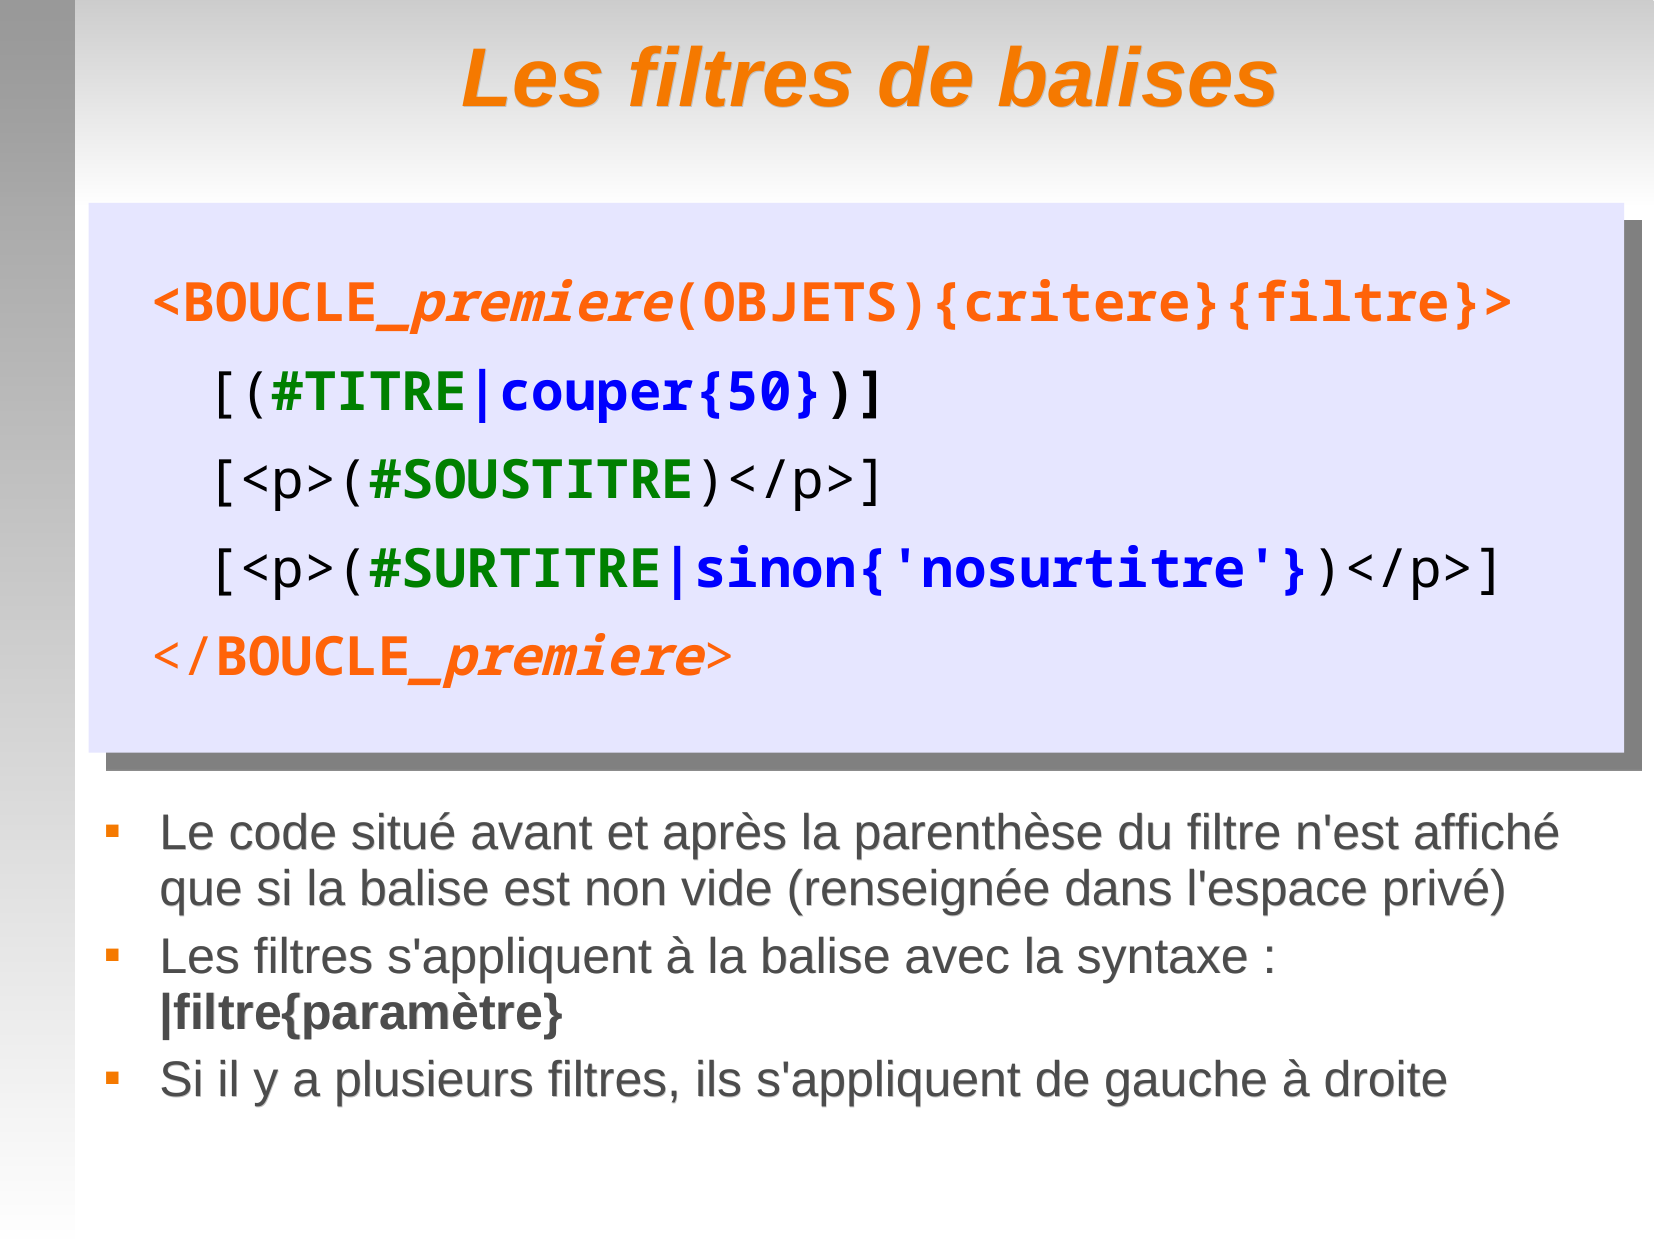

Les filtres de balises
<BOUCLE_premiere(OBJETS){critere}{filtre}>
	[(#TITRE|couper{50})]
	[<p>(#SOUSTITRE)</p>]
	[<p>(#SURTITRE|sinon{'nosurtitre'})</p>]
</BOUCLE_premiere>
# Le code situé avant et après la parenthèse du filtre n'est affiché que si la balise est non vide (renseignée dans l'espace privé)
Les filtres s'appliquent à la balise avec la syntaxe :
|filtre{paramètre}
Si il y a plusieurs filtres, ils s'appliquent de gauche à droite